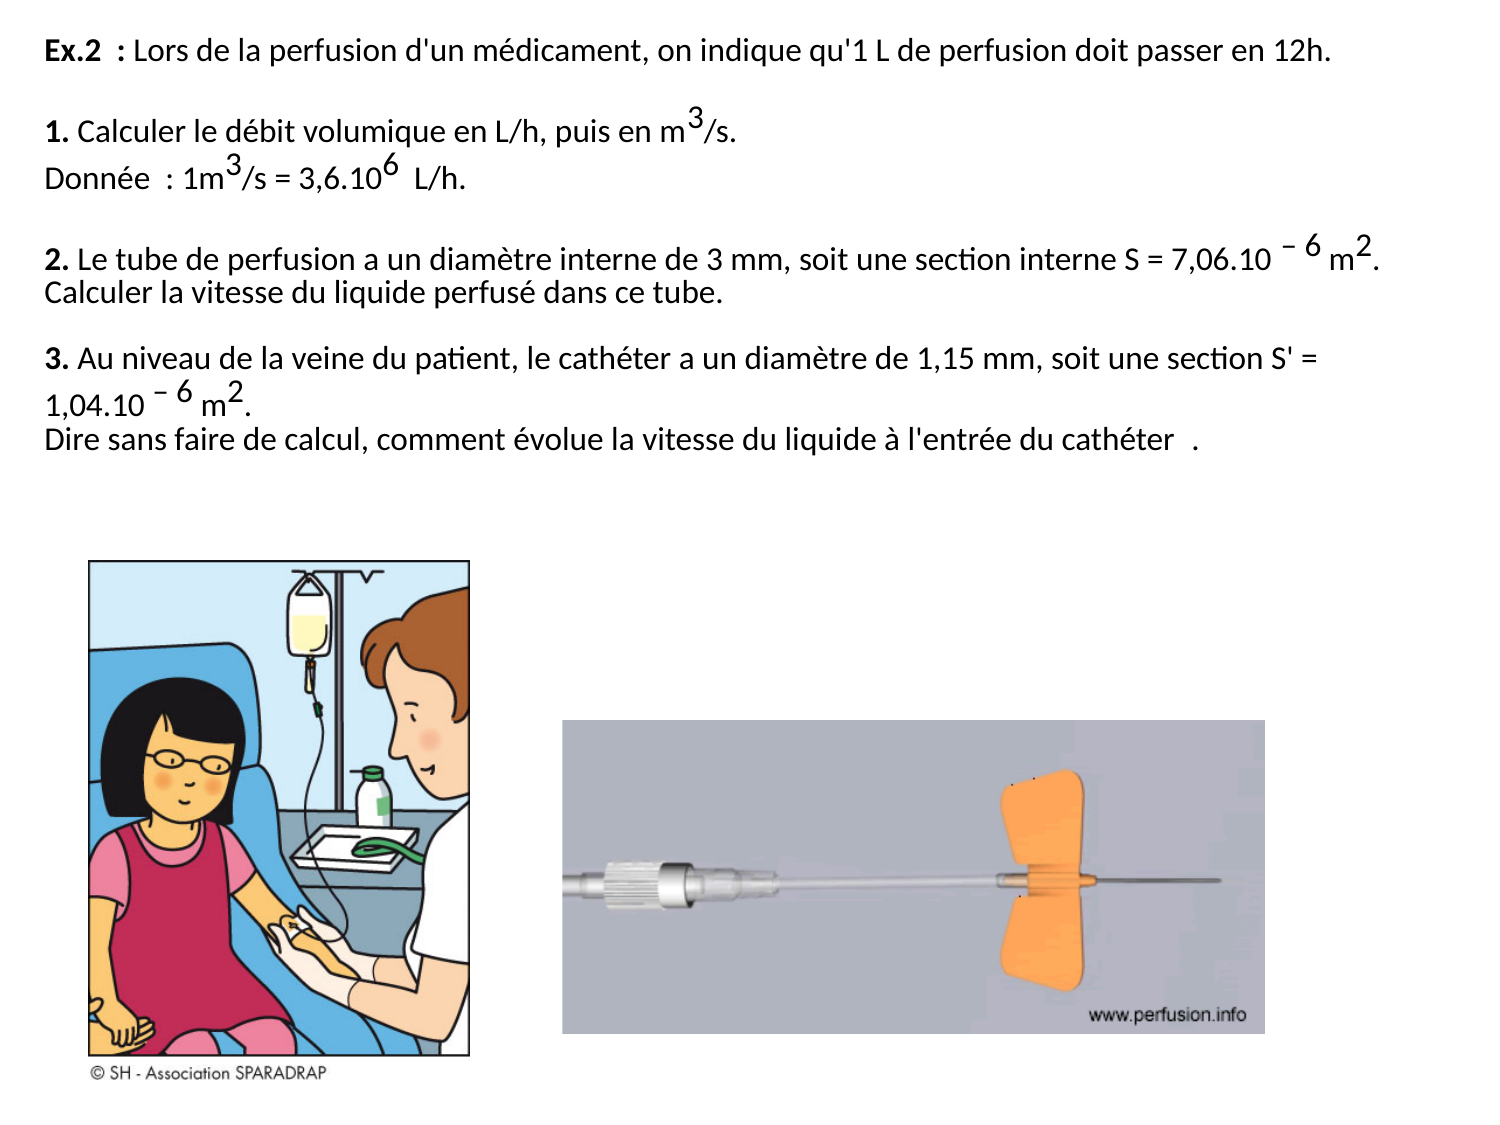

Ex.2  : Lors de la perfusion d'un médicament, on indique qu'1 L de perfusion doit passer en 12h.
1. Calculer le débit volumique en L/h, puis en m3/s.
Donnée  : 1m3/s = 3,6.106 L/h.
2. Le tube de perfusion a un diamètre interne de 3 mm, soit une section interne S = 7,06.10 – 6 m2. Calculer la vitesse du liquide perfusé dans ce tube.
3. Au niveau de la veine du patient, le cathéter a un diamètre de 1,15 mm, soit une section S' = 1,04.10 – 6 m2.
Dire sans faire de calcul, comment évolue la vitesse du liquide à l'entrée du cathéter  .